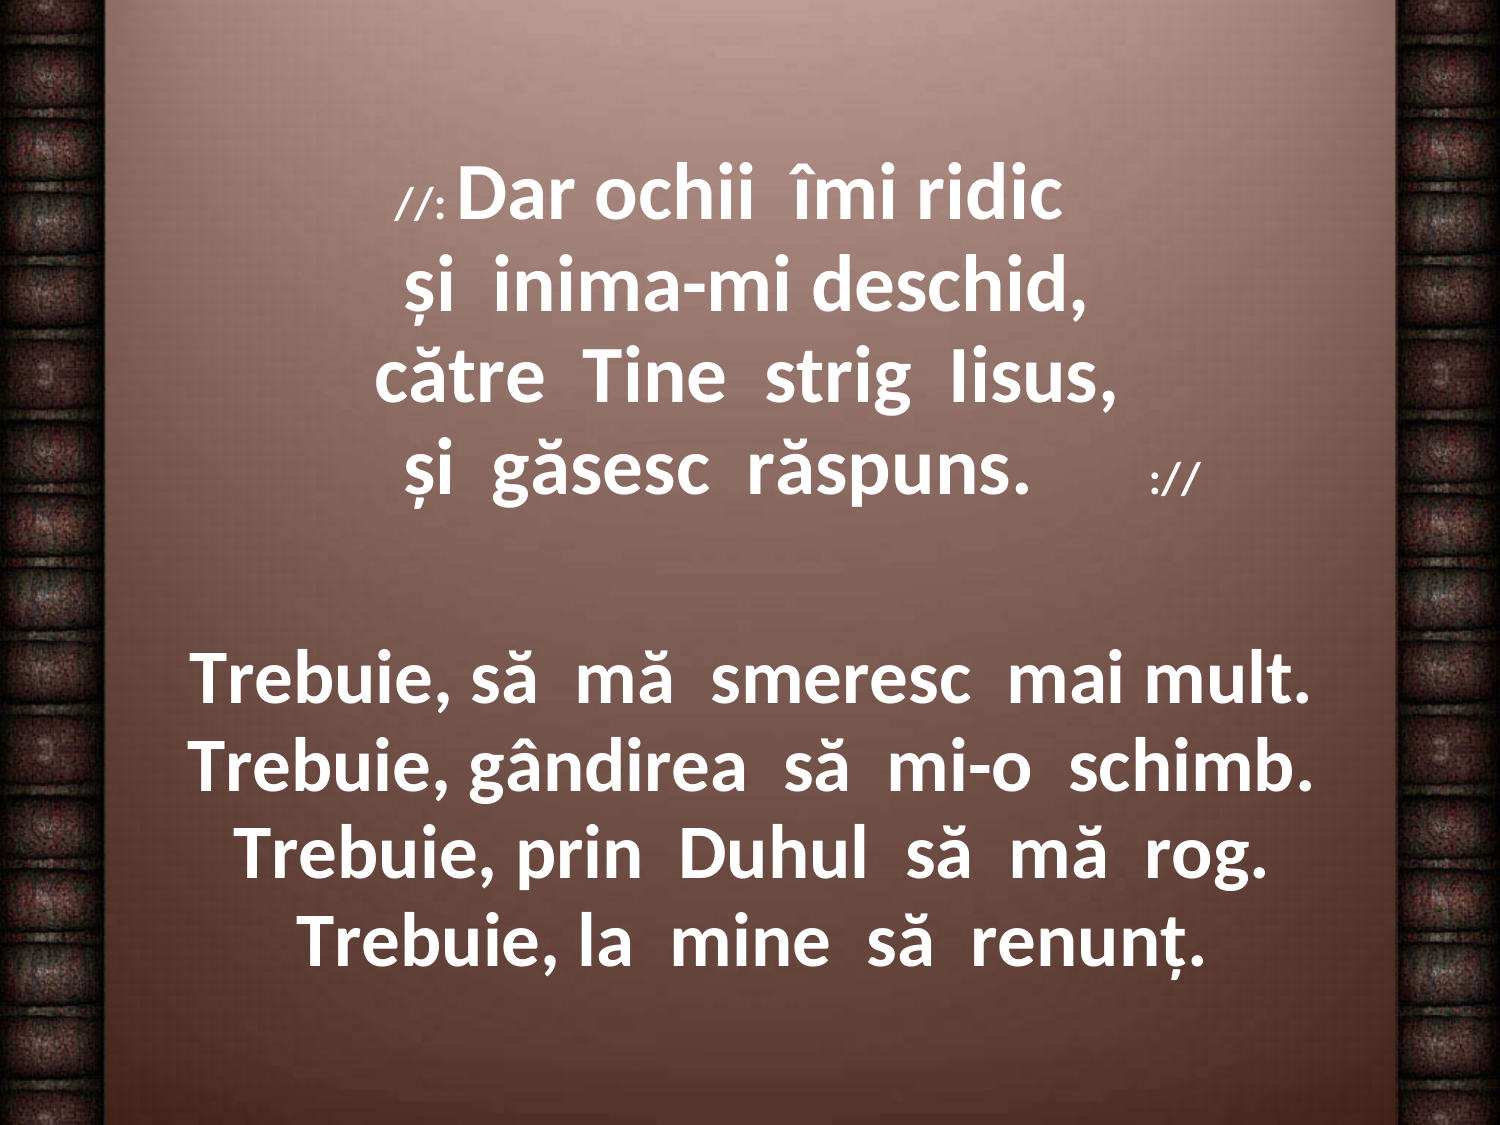

//: Dar ochii îmi ridic
și inima-mi deschid,
către Tine strig Iisus,
 și găsesc răspuns. ://
Trebuie, să mă smeresc mai mult.
Trebuie, gândirea să mi-o schimb.
Trebuie, prin Duhul să mă rog.
Trebuie, la mine să renunț.